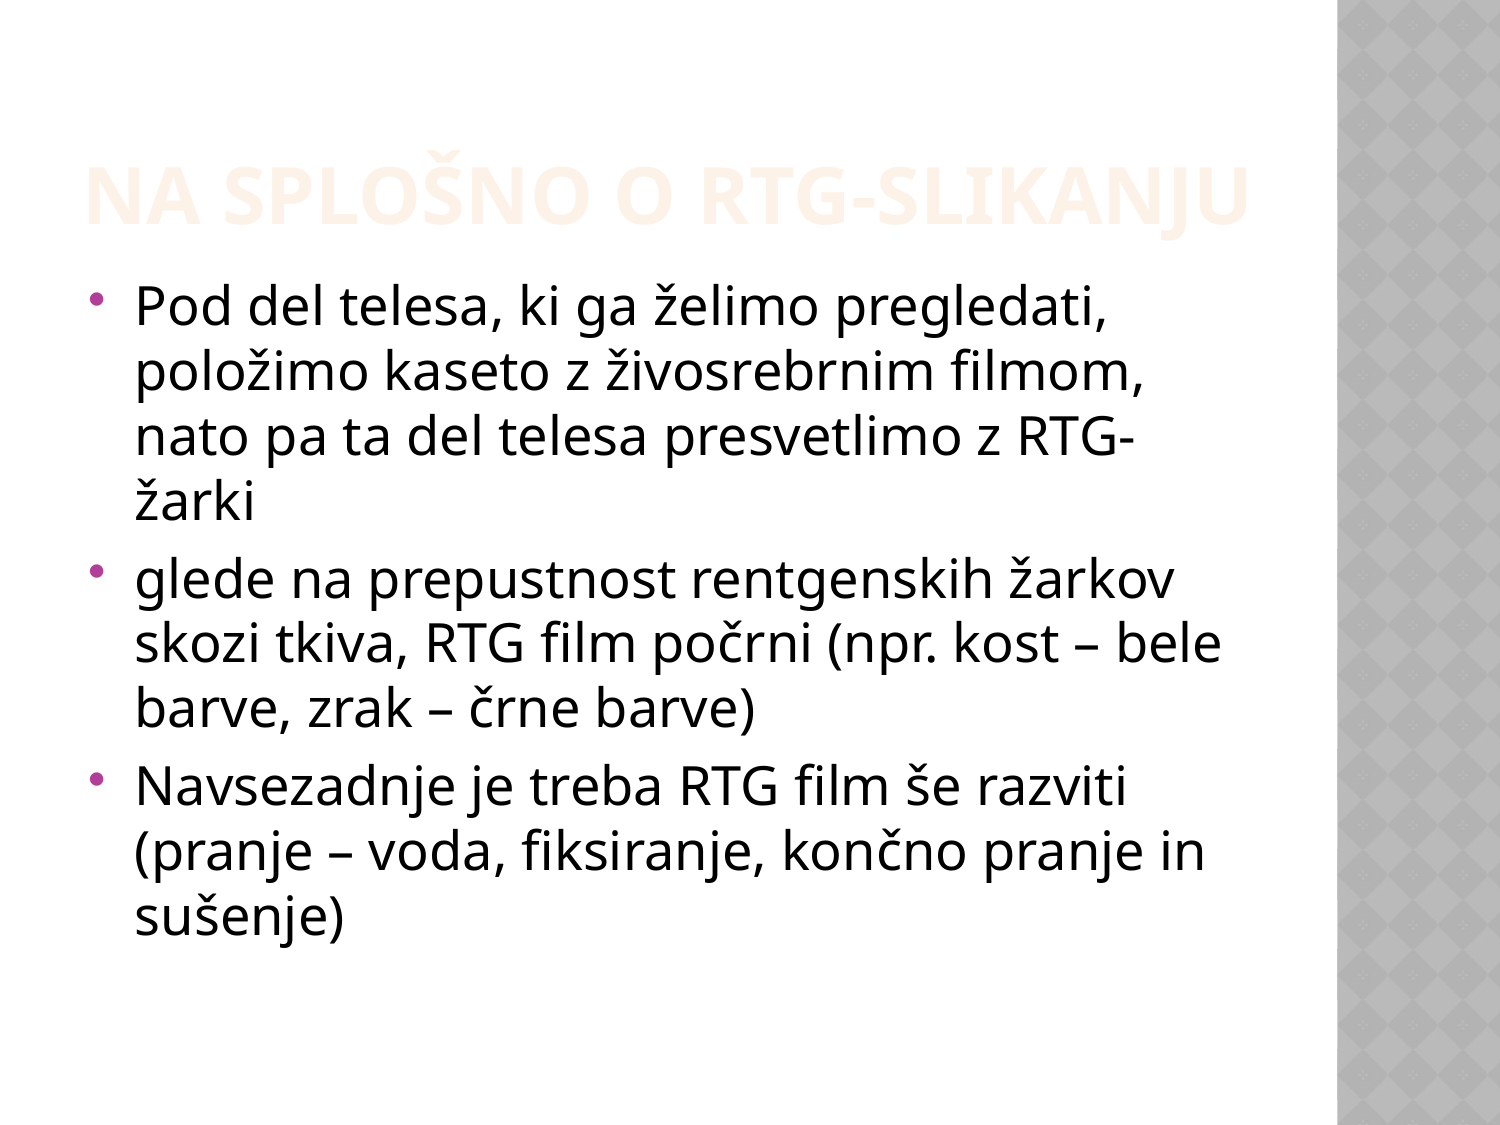

# Na splošno o RTG-slikanju
Pod del telesa, ki ga želimo pregledati, položimo kaseto z živosrebrnim filmom, nato pa ta del telesa presvetlimo z RTG-žarki
glede na prepustnost rentgenskih žarkov skozi tkiva, RTG film počrni (npr. kost – bele barve, zrak – črne barve)
Navsezadnje je treba RTG film še razviti (pranje – voda, fiksiranje, končno pranje in sušenje)